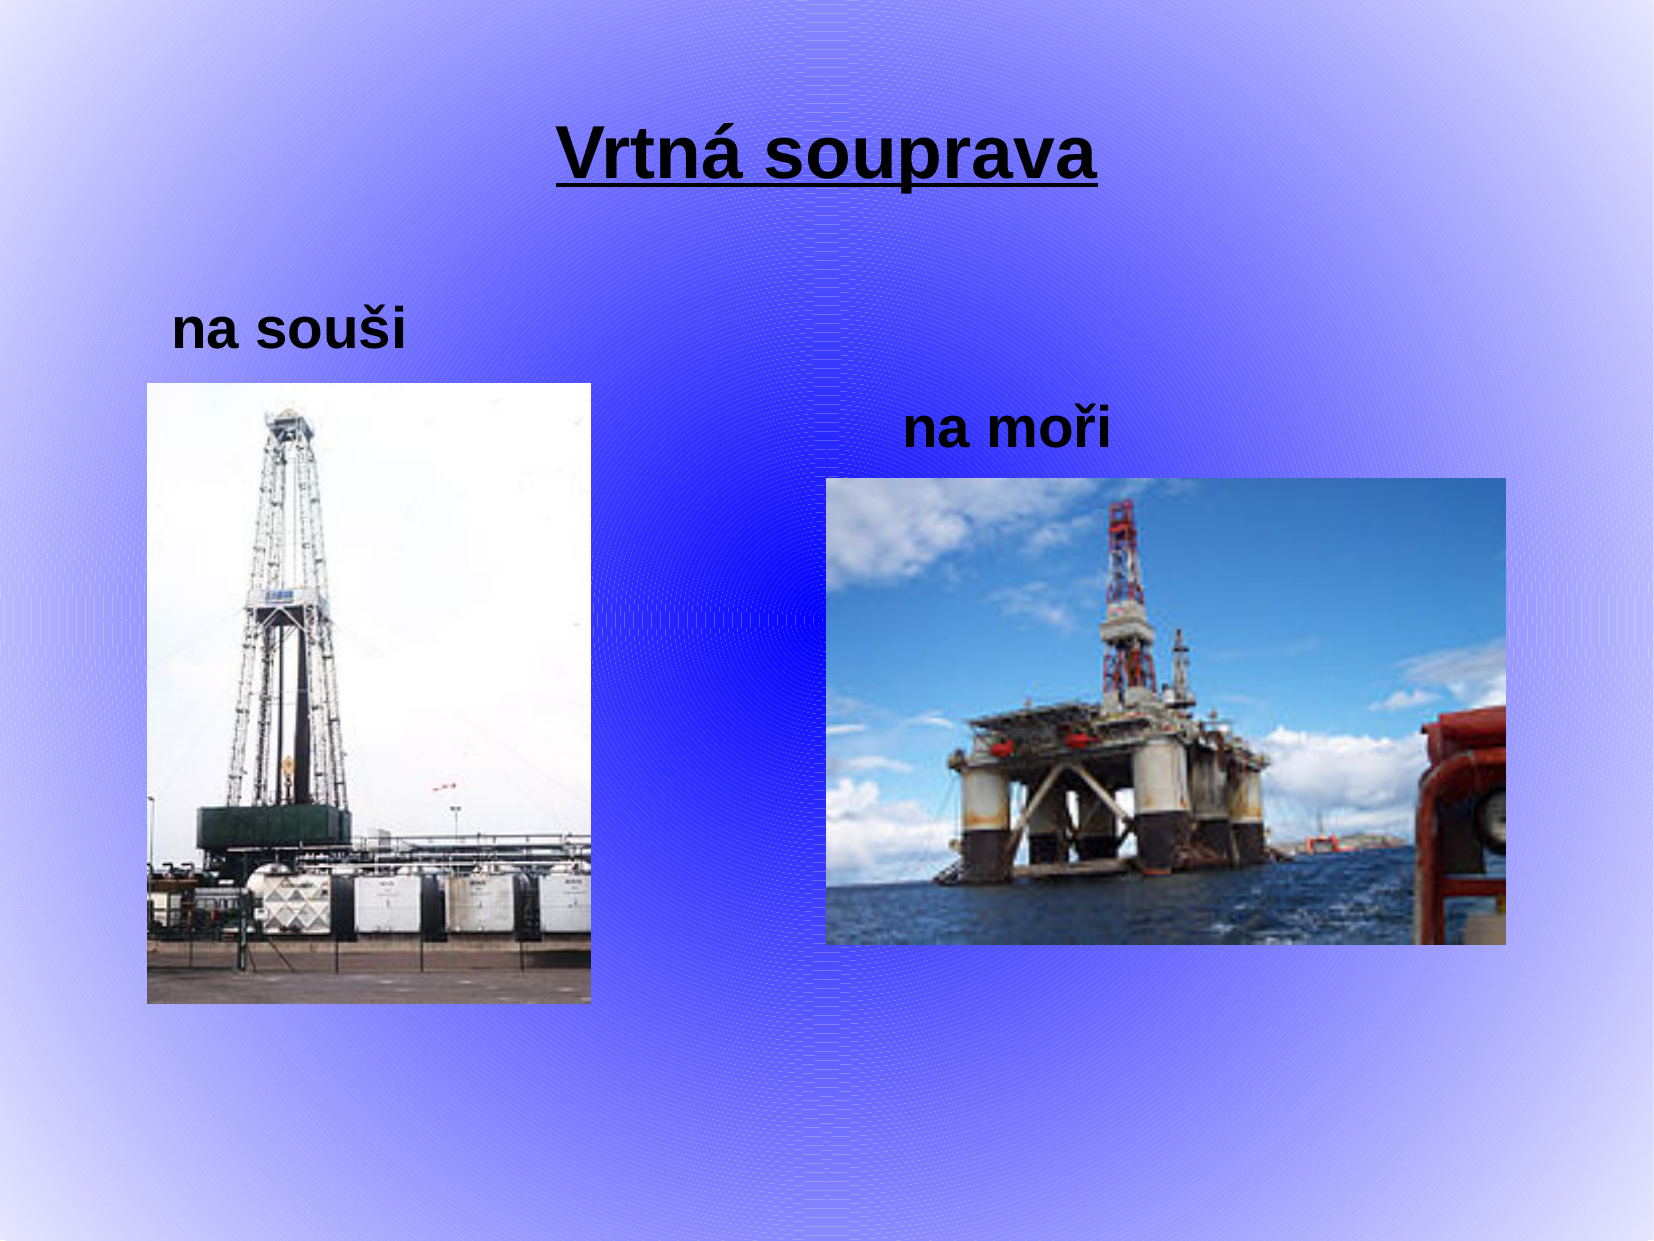

# Vrtná souprava
na souši
 na moři